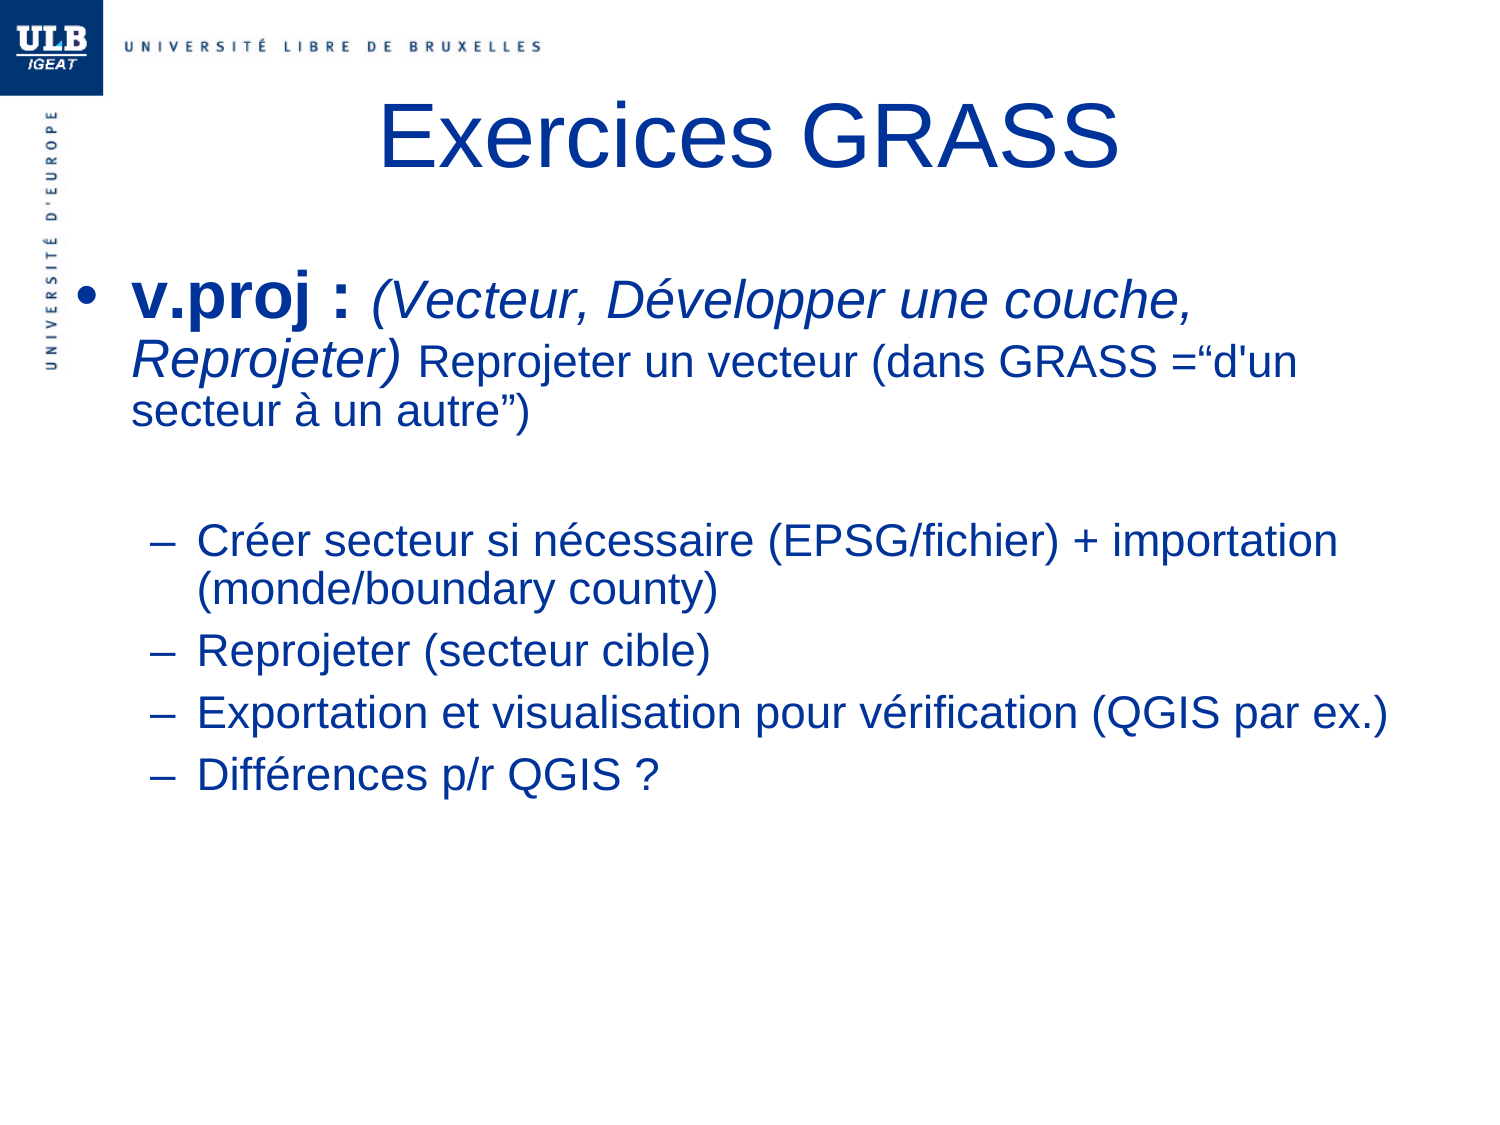

# Exercices GRASS
v.proj : (Vecteur, Développer une couche, Reprojeter) Reprojeter un vecteur (dans GRASS =“d'un secteur à un autre”)
Créer secteur si nécessaire (EPSG/fichier) + importation (monde/boundary county)
Reprojeter (secteur cible)
Exportation et visualisation pour vérification (QGIS par ex.)
Différences p/r QGIS ?